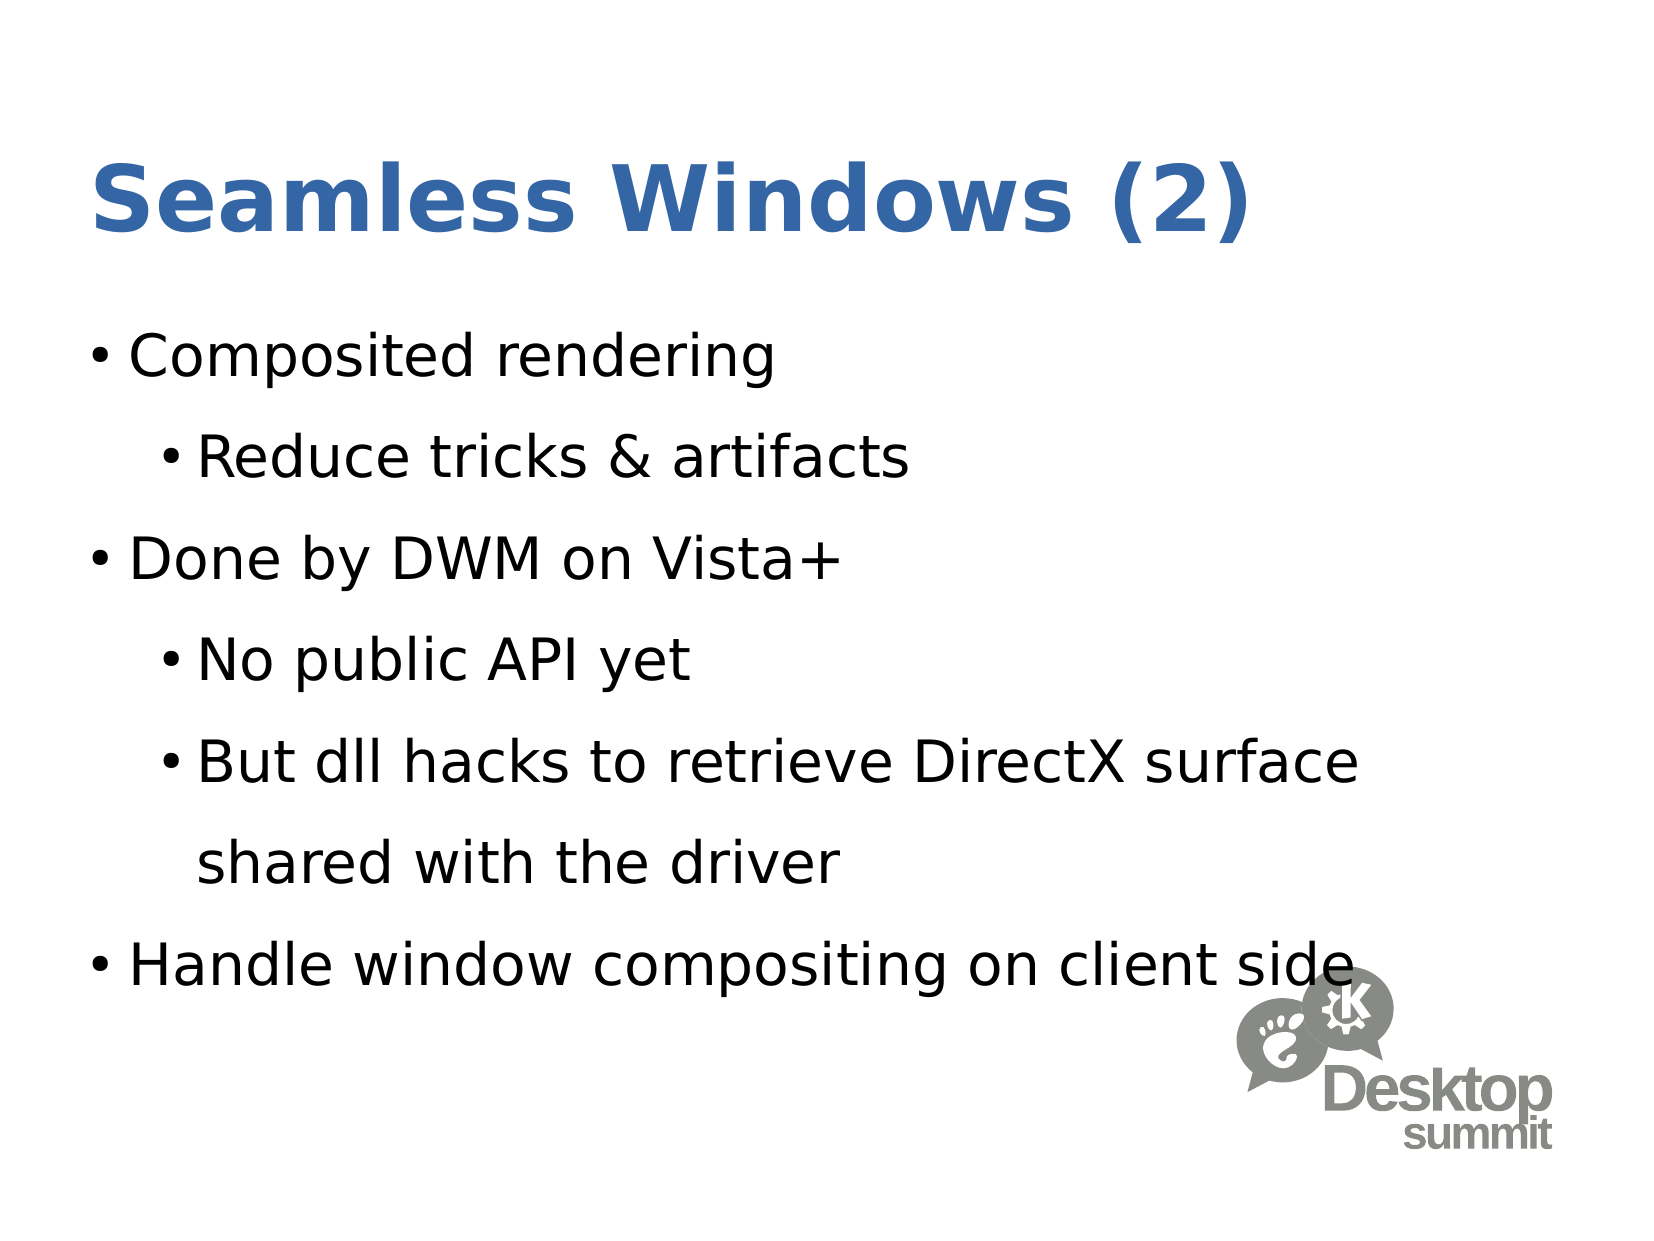

Seamless Windows (2)
 Composited rendering
Reduce tricks & artifacts
 Done by DWM on Vista+
No public API yet
But dll hacks to retrieve DirectX surface
shared with the driver
 Handle window compositing on client side